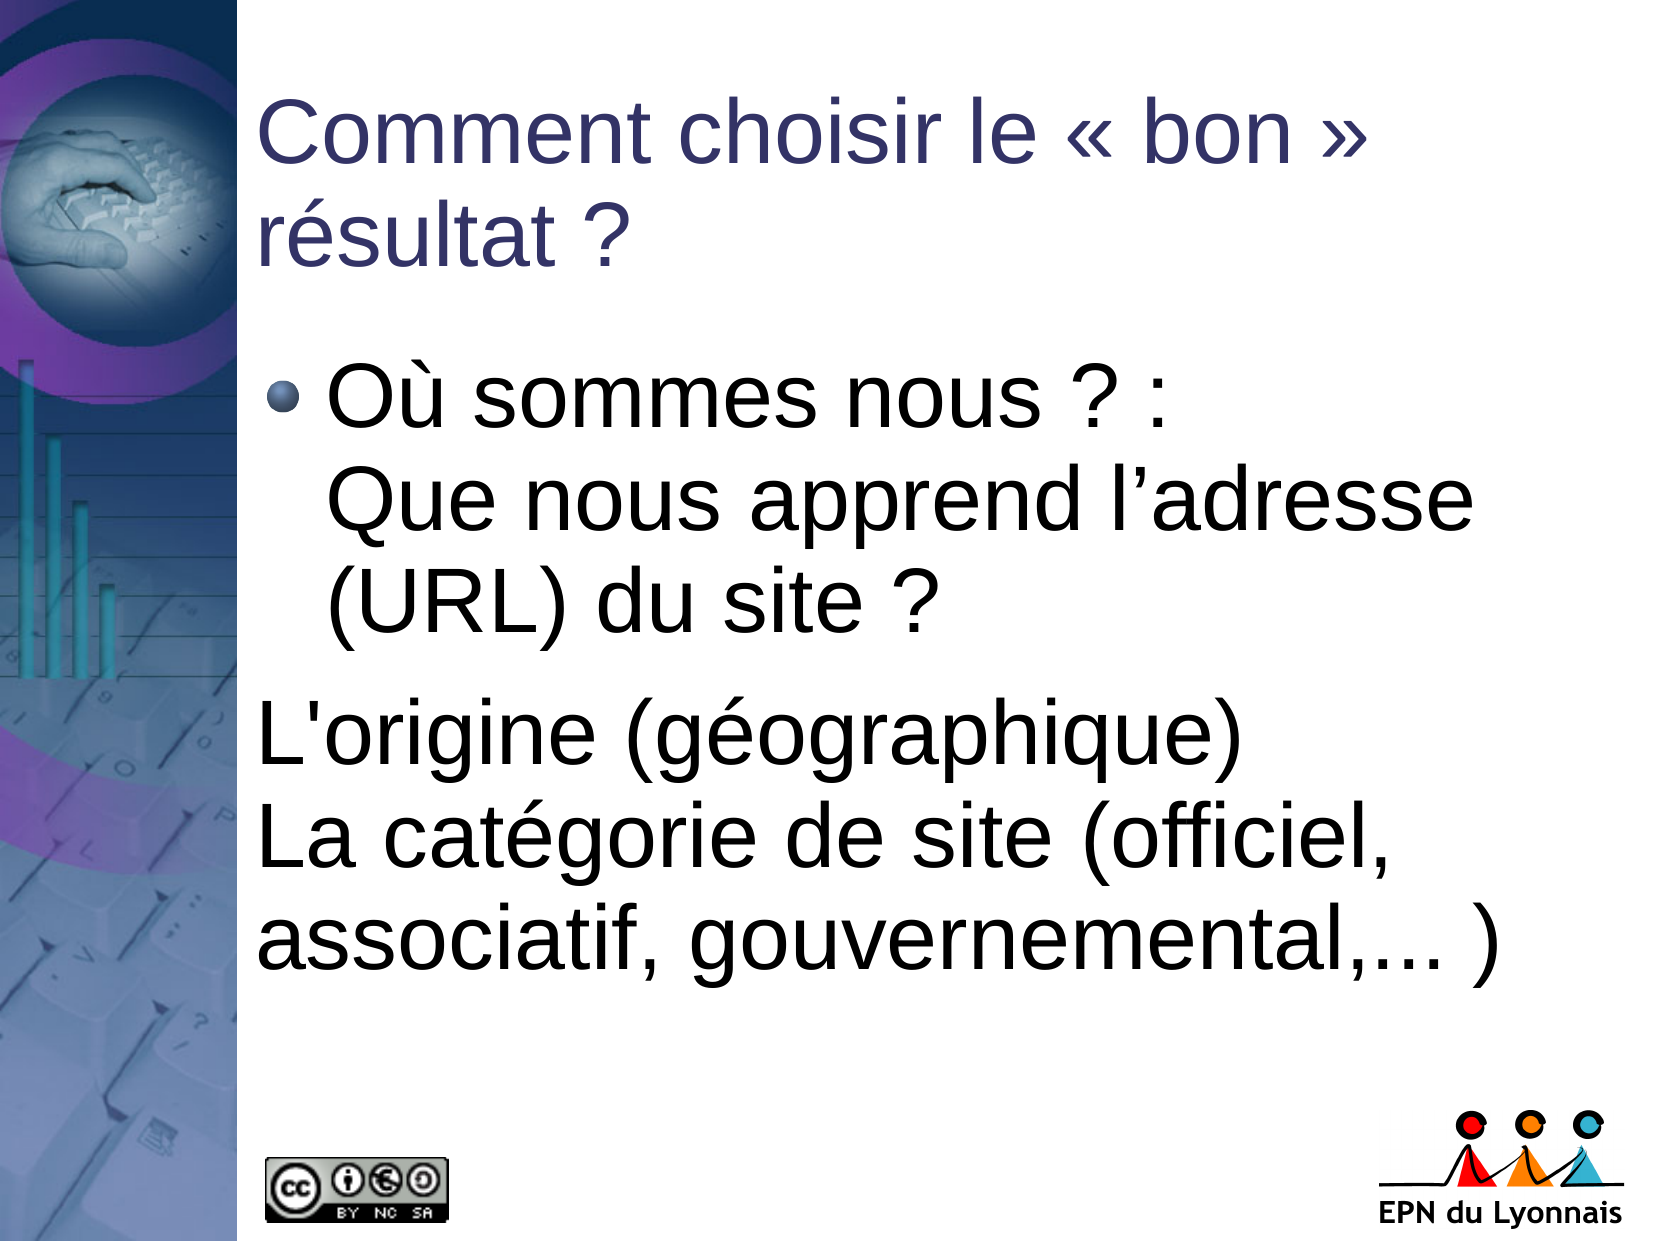

# Comment choisir le « bon » résultat ?
Où sommes nous ? :
Que nous apprend l’adresse (URL) du site ?
L'origine (géographique)
La catégorie de site (officiel, associatif, gouvernemental,... )